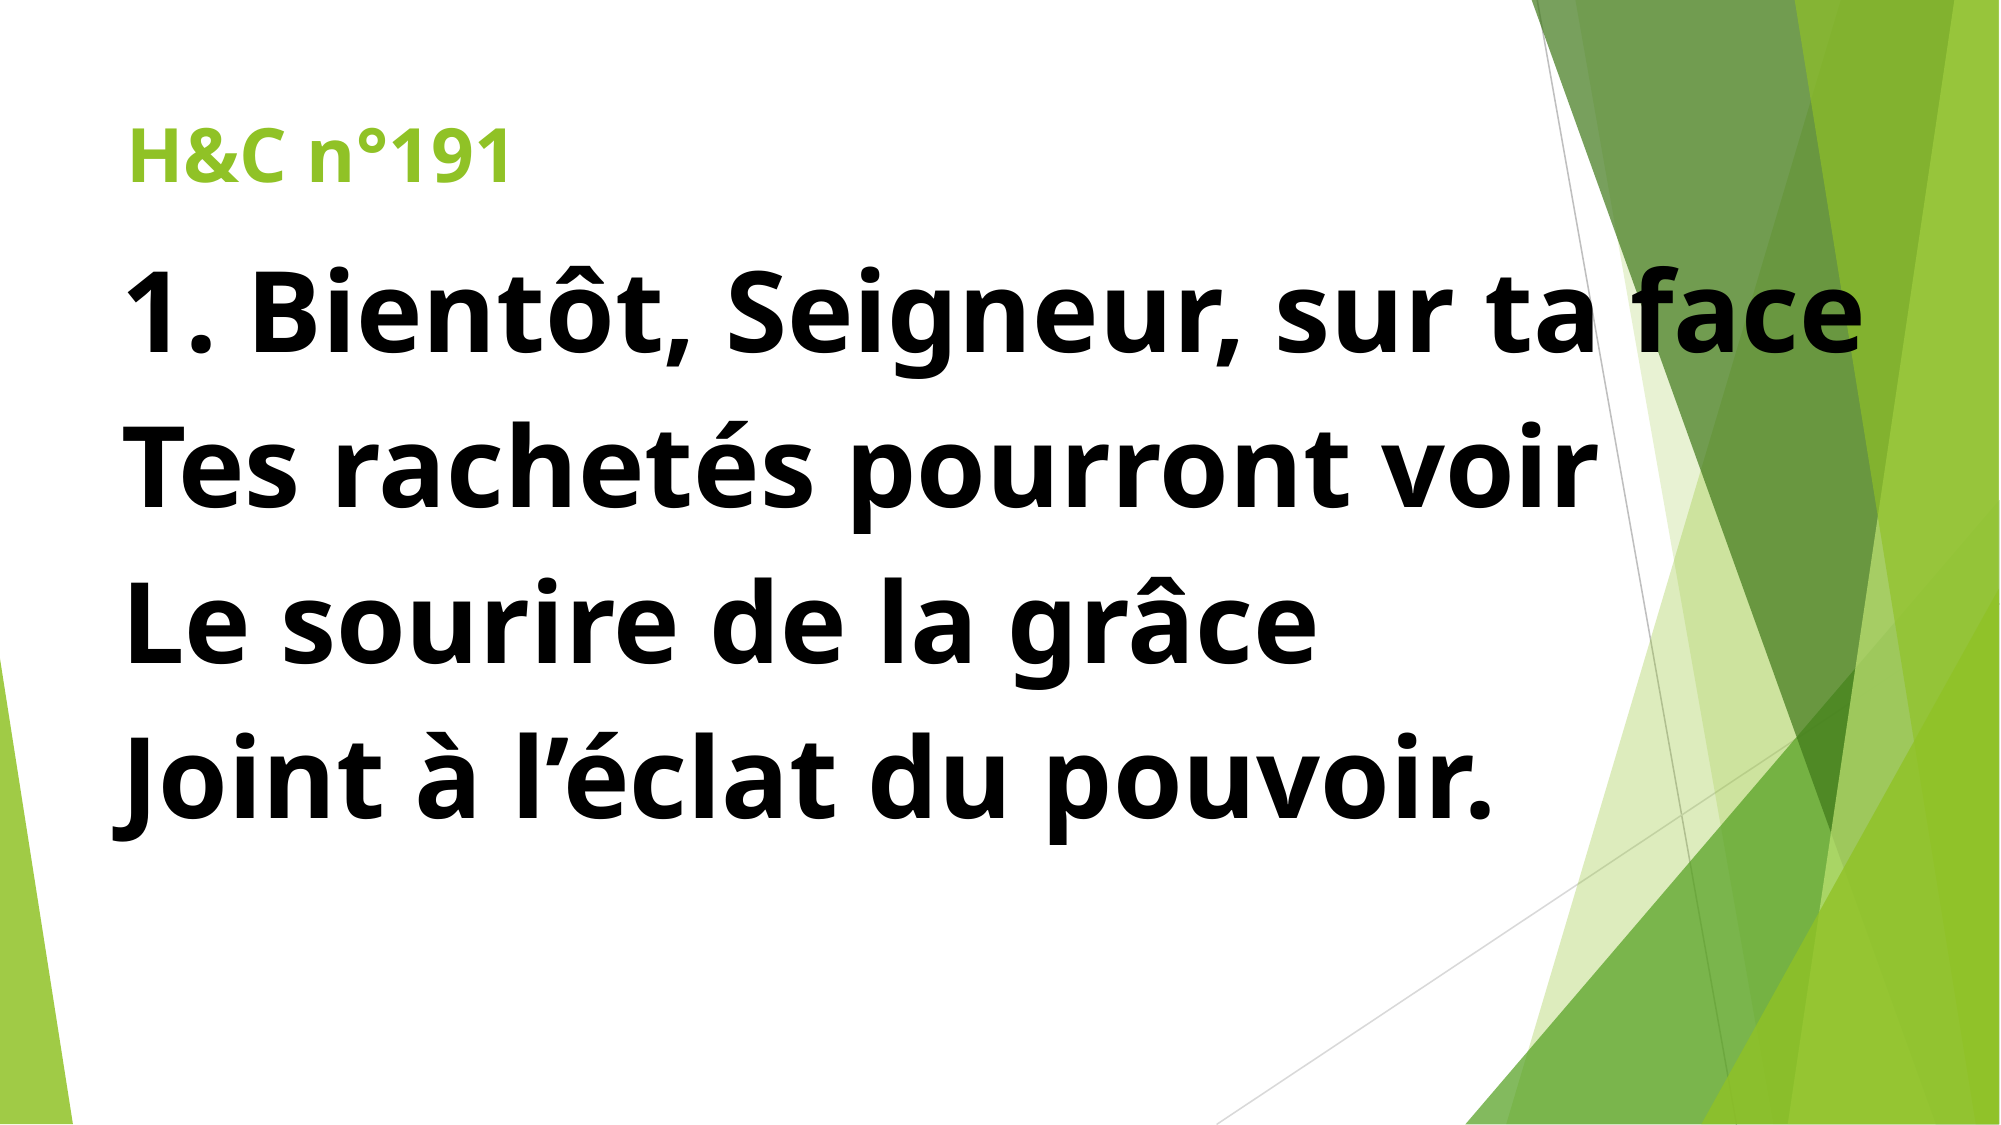

H&C n°191
1. Bientôt, Seigneur, sur ta face
Tes rachetés pourront voir
Le sourire de la grâce
Joint à l’éclat du pouvoir.